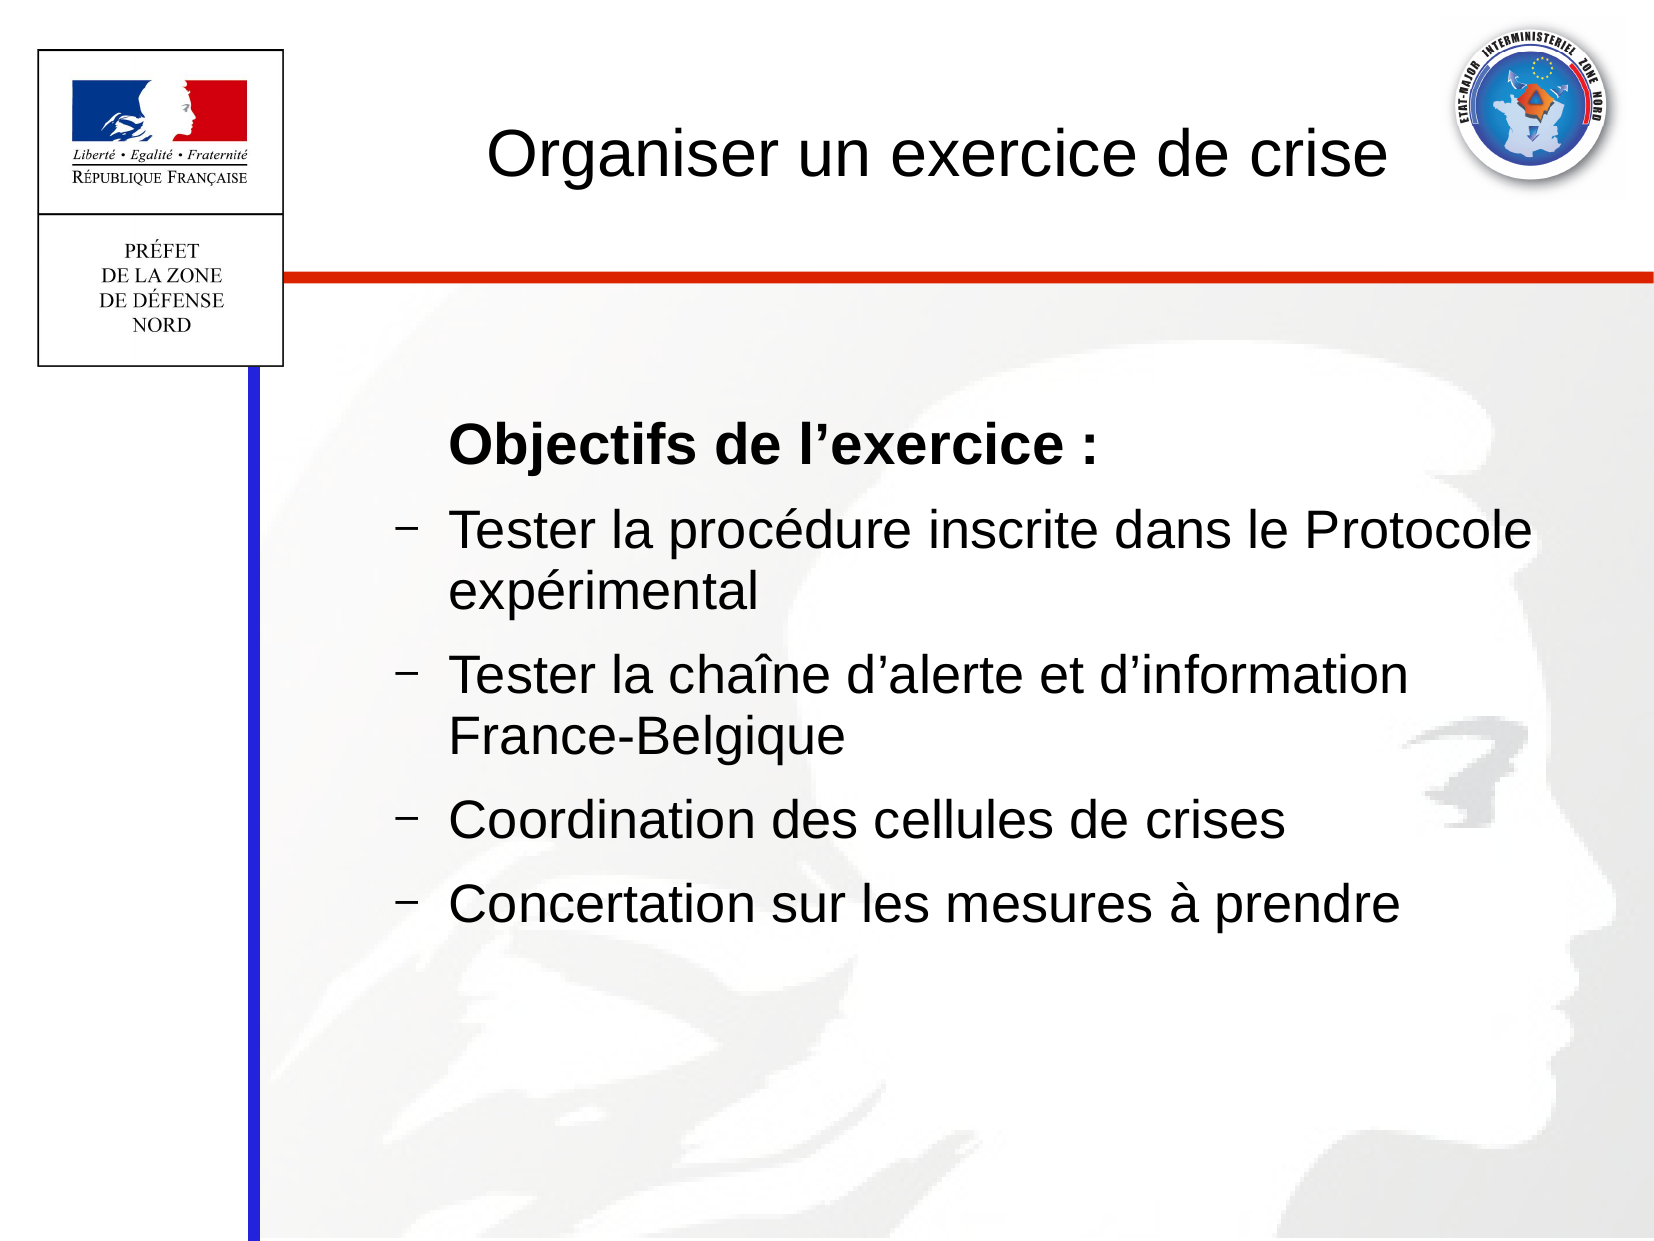

# Organiser un exercice de crise
Objectifs de l’exercice :
Tester la procédure inscrite dans le Protocole expérimental
Tester la chaîne d’alerte et d’information France-Belgique
Coordination des cellules de crises
Concertation sur les mesures à prendre